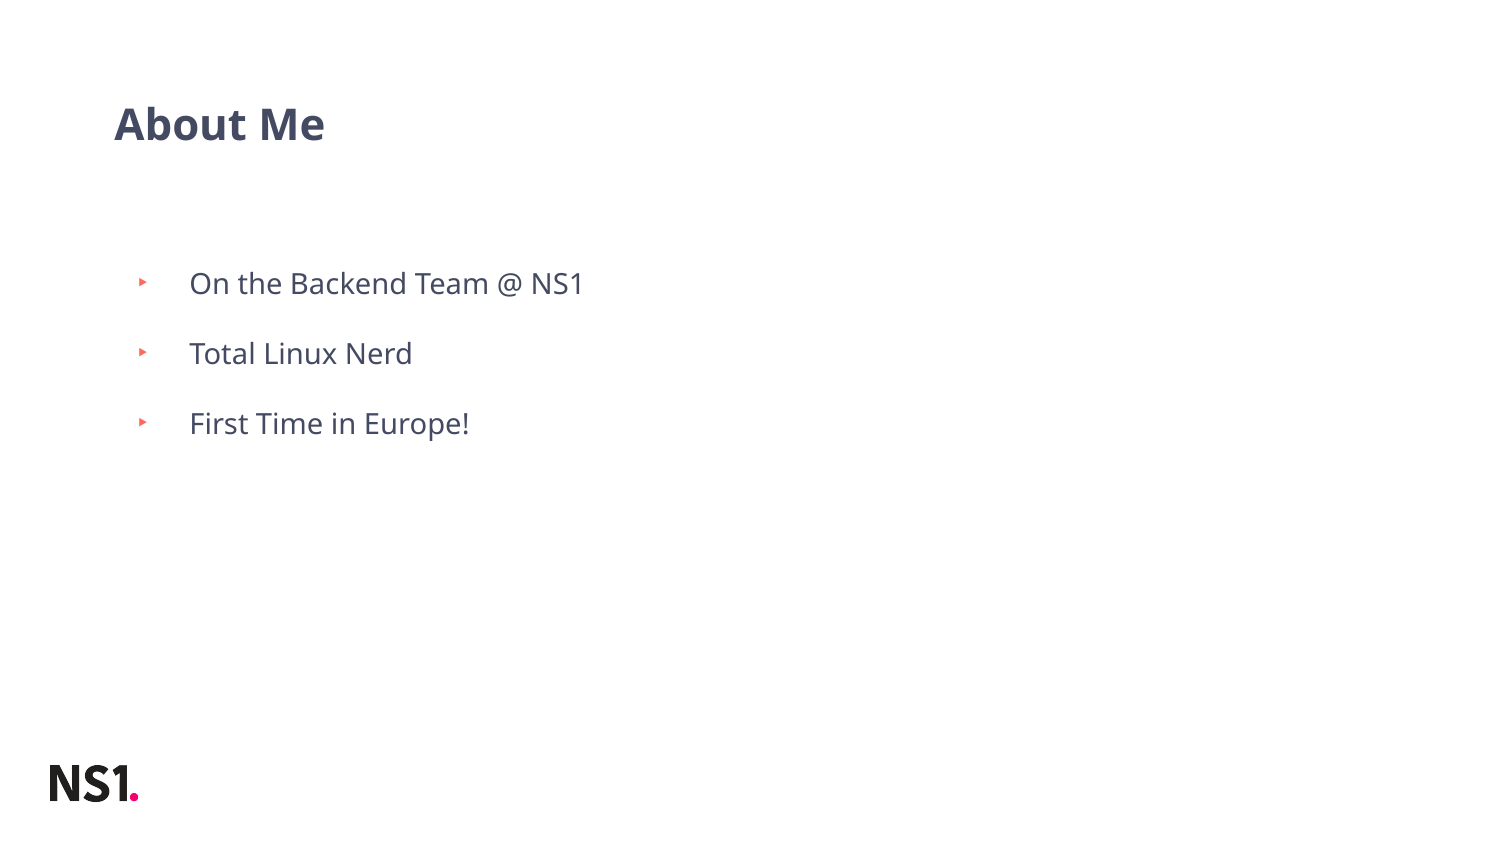

# About Me
On the Backend Team @ NS1
Total Linux Nerd
First Time in Europe!